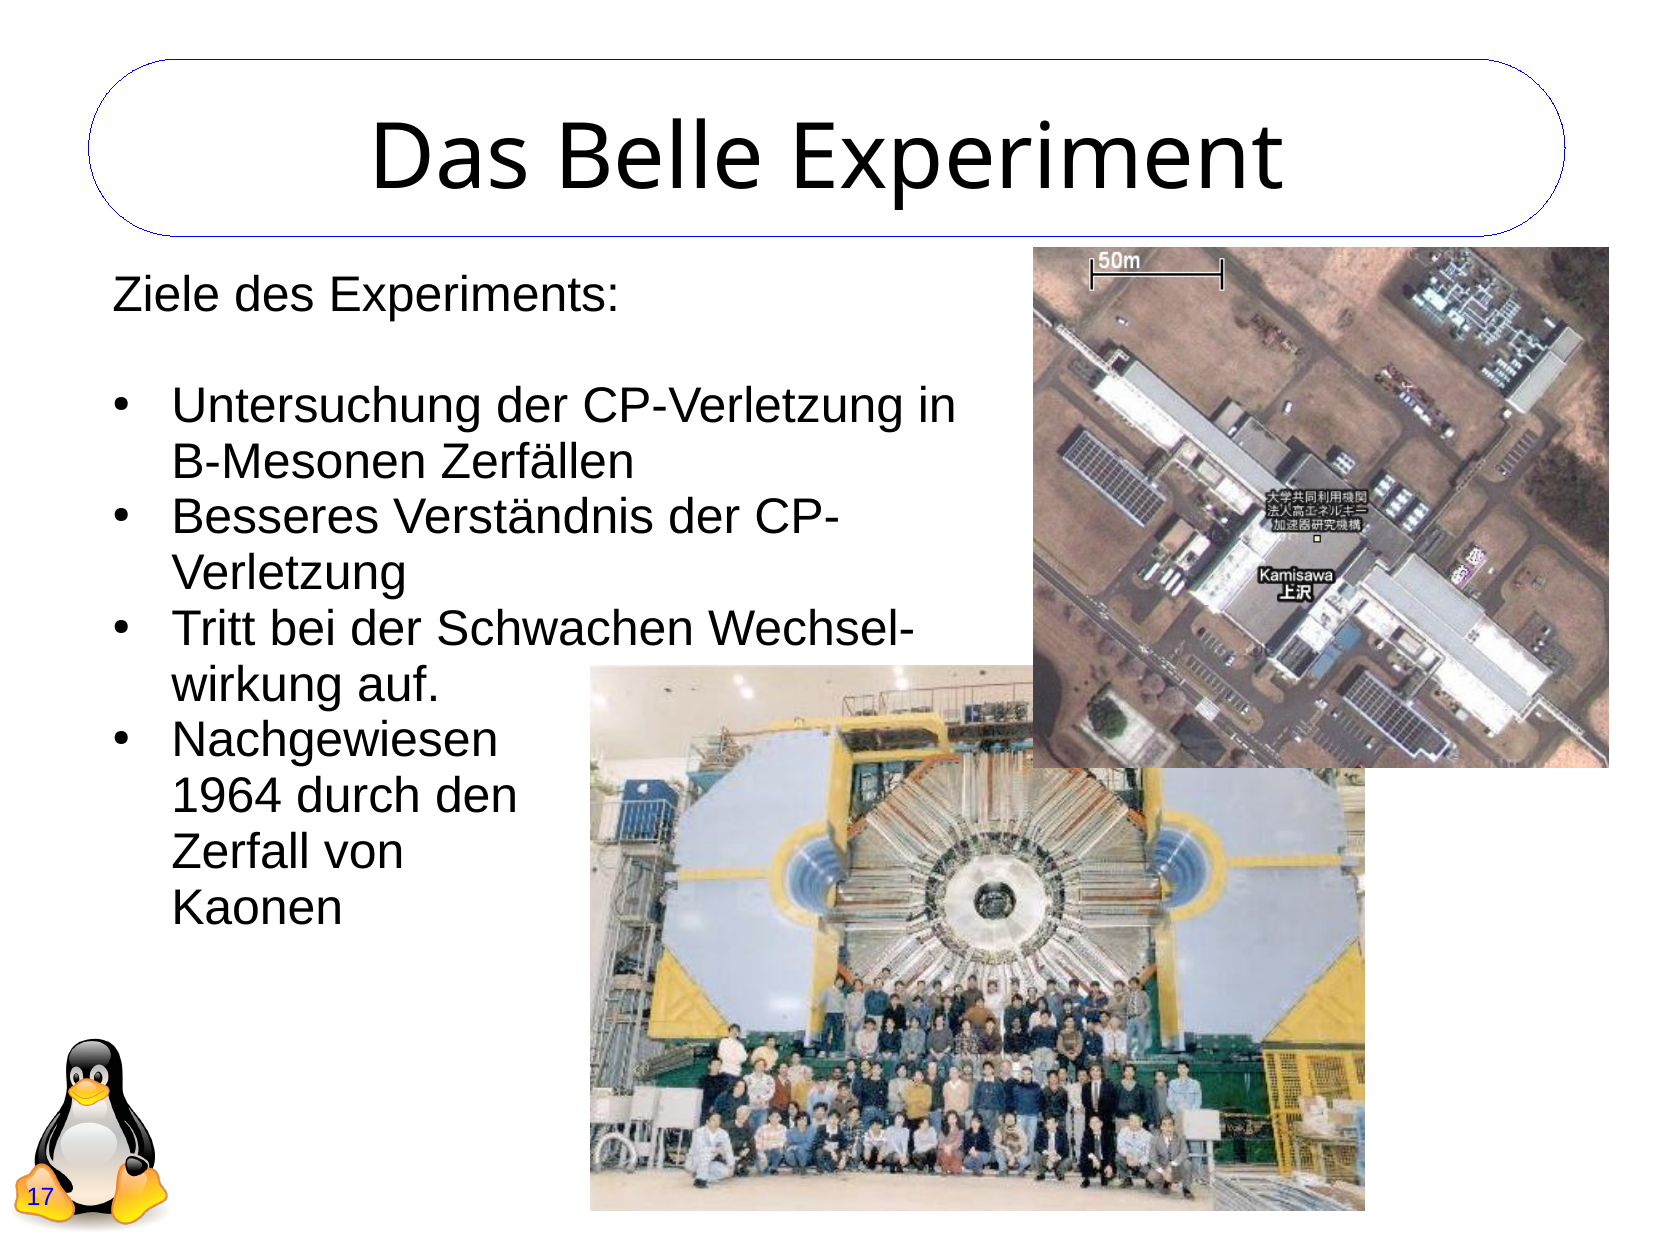

# Das Belle Experiment
Ziele des Experiments:
Untersuchung der CP-Verletzung in B-Mesonen Zerfällen
Besseres Verständnis der CP-Verletzung
Tritt bei der Schwachen Wechsel-wirkung auf.
Nachgewiesen
1964 durch den
Zerfall von
Kaonen